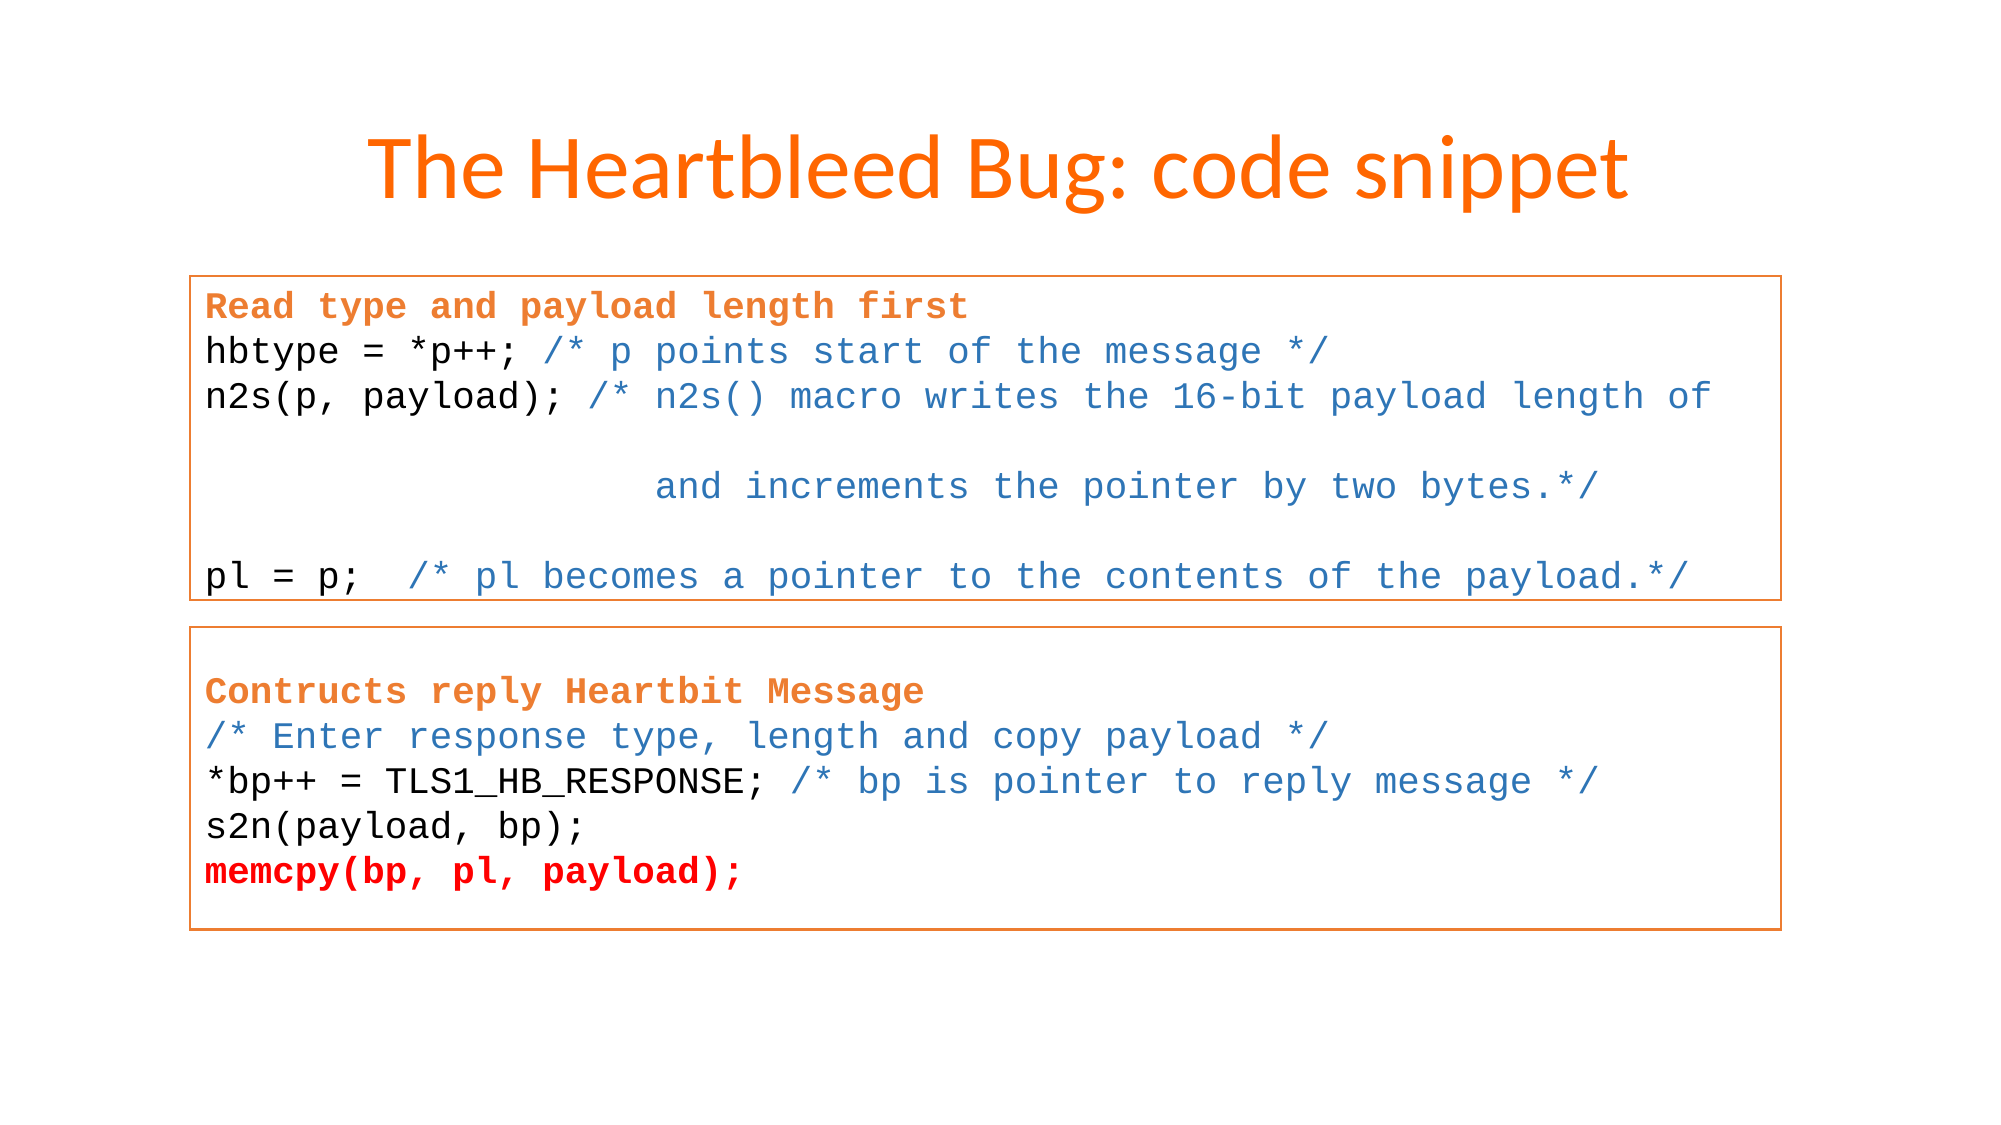

# The Heartbleed Bug: code snippet
Read type and payload length first
hbtype = *p++; /* p points start of the message */
n2s(p, payload); /* n2s() macro writes the 16-bit payload length of
 and increments the pointer by two bytes.*/
pl = p; /* pl becomes a pointer to the contents of the payload.*/
Contructs reply Heartbit Message
/* Enter response type, length and copy payload */
*bp++ = TLS1_HB_RESPONSE; /* bp is pointer to reply message */
s2n(payload, bp);
memcpy(bp, pl, payload);